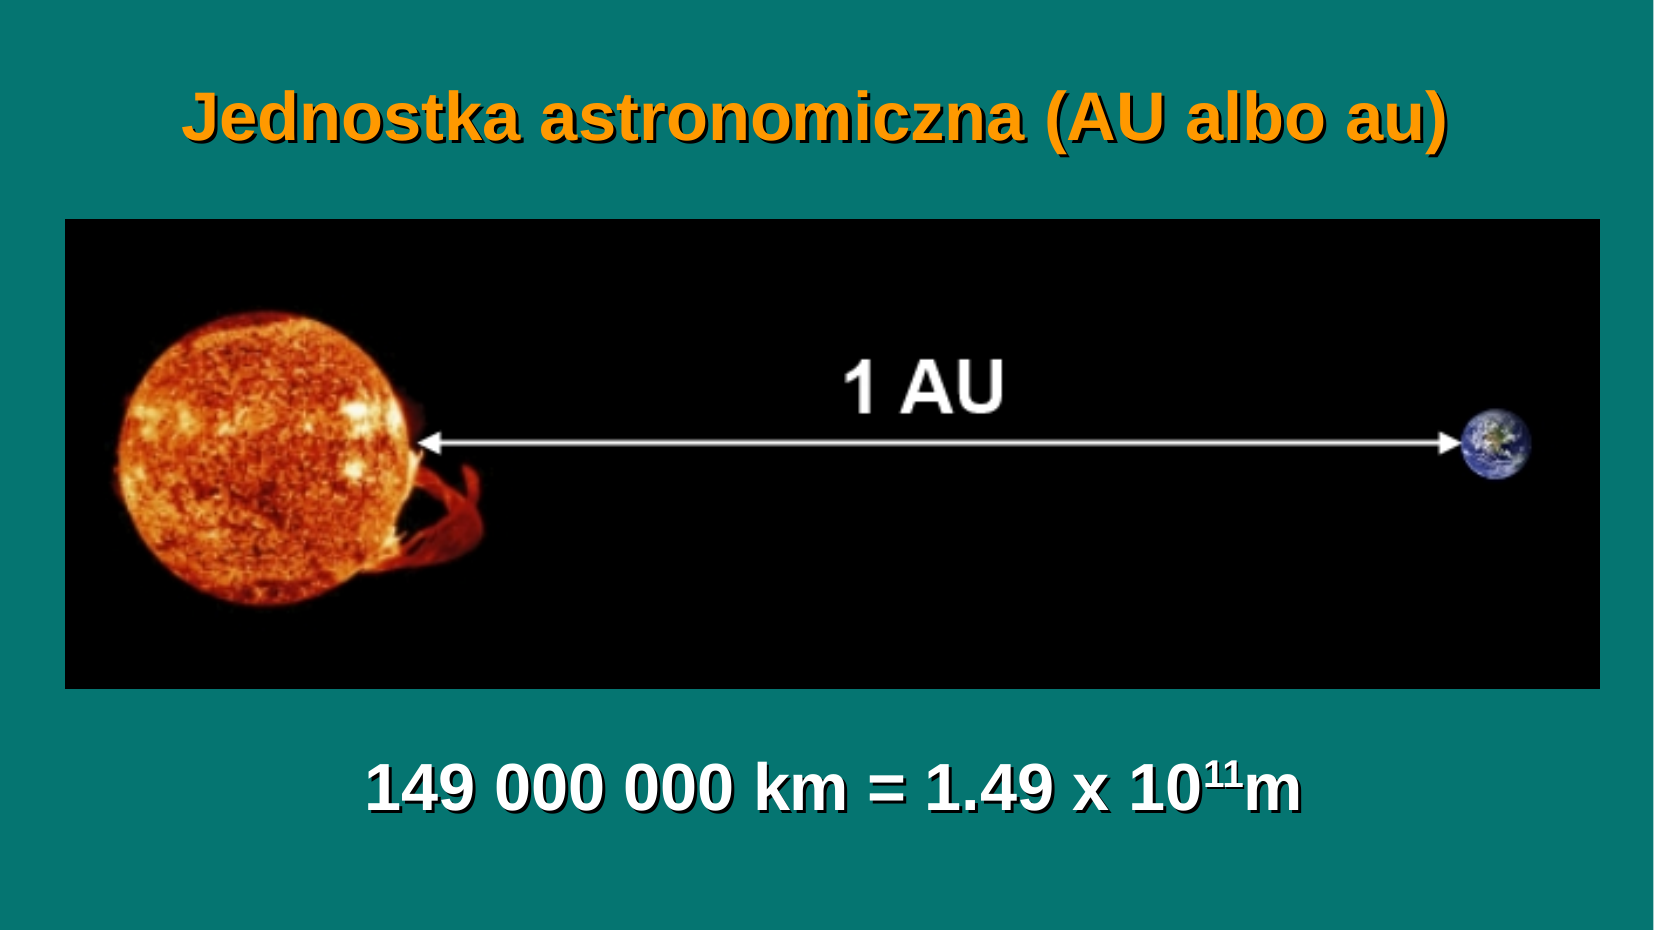

# Jednostka astronomiczna (AU albo au)
149 000 000 km = 1.49 x 1011m